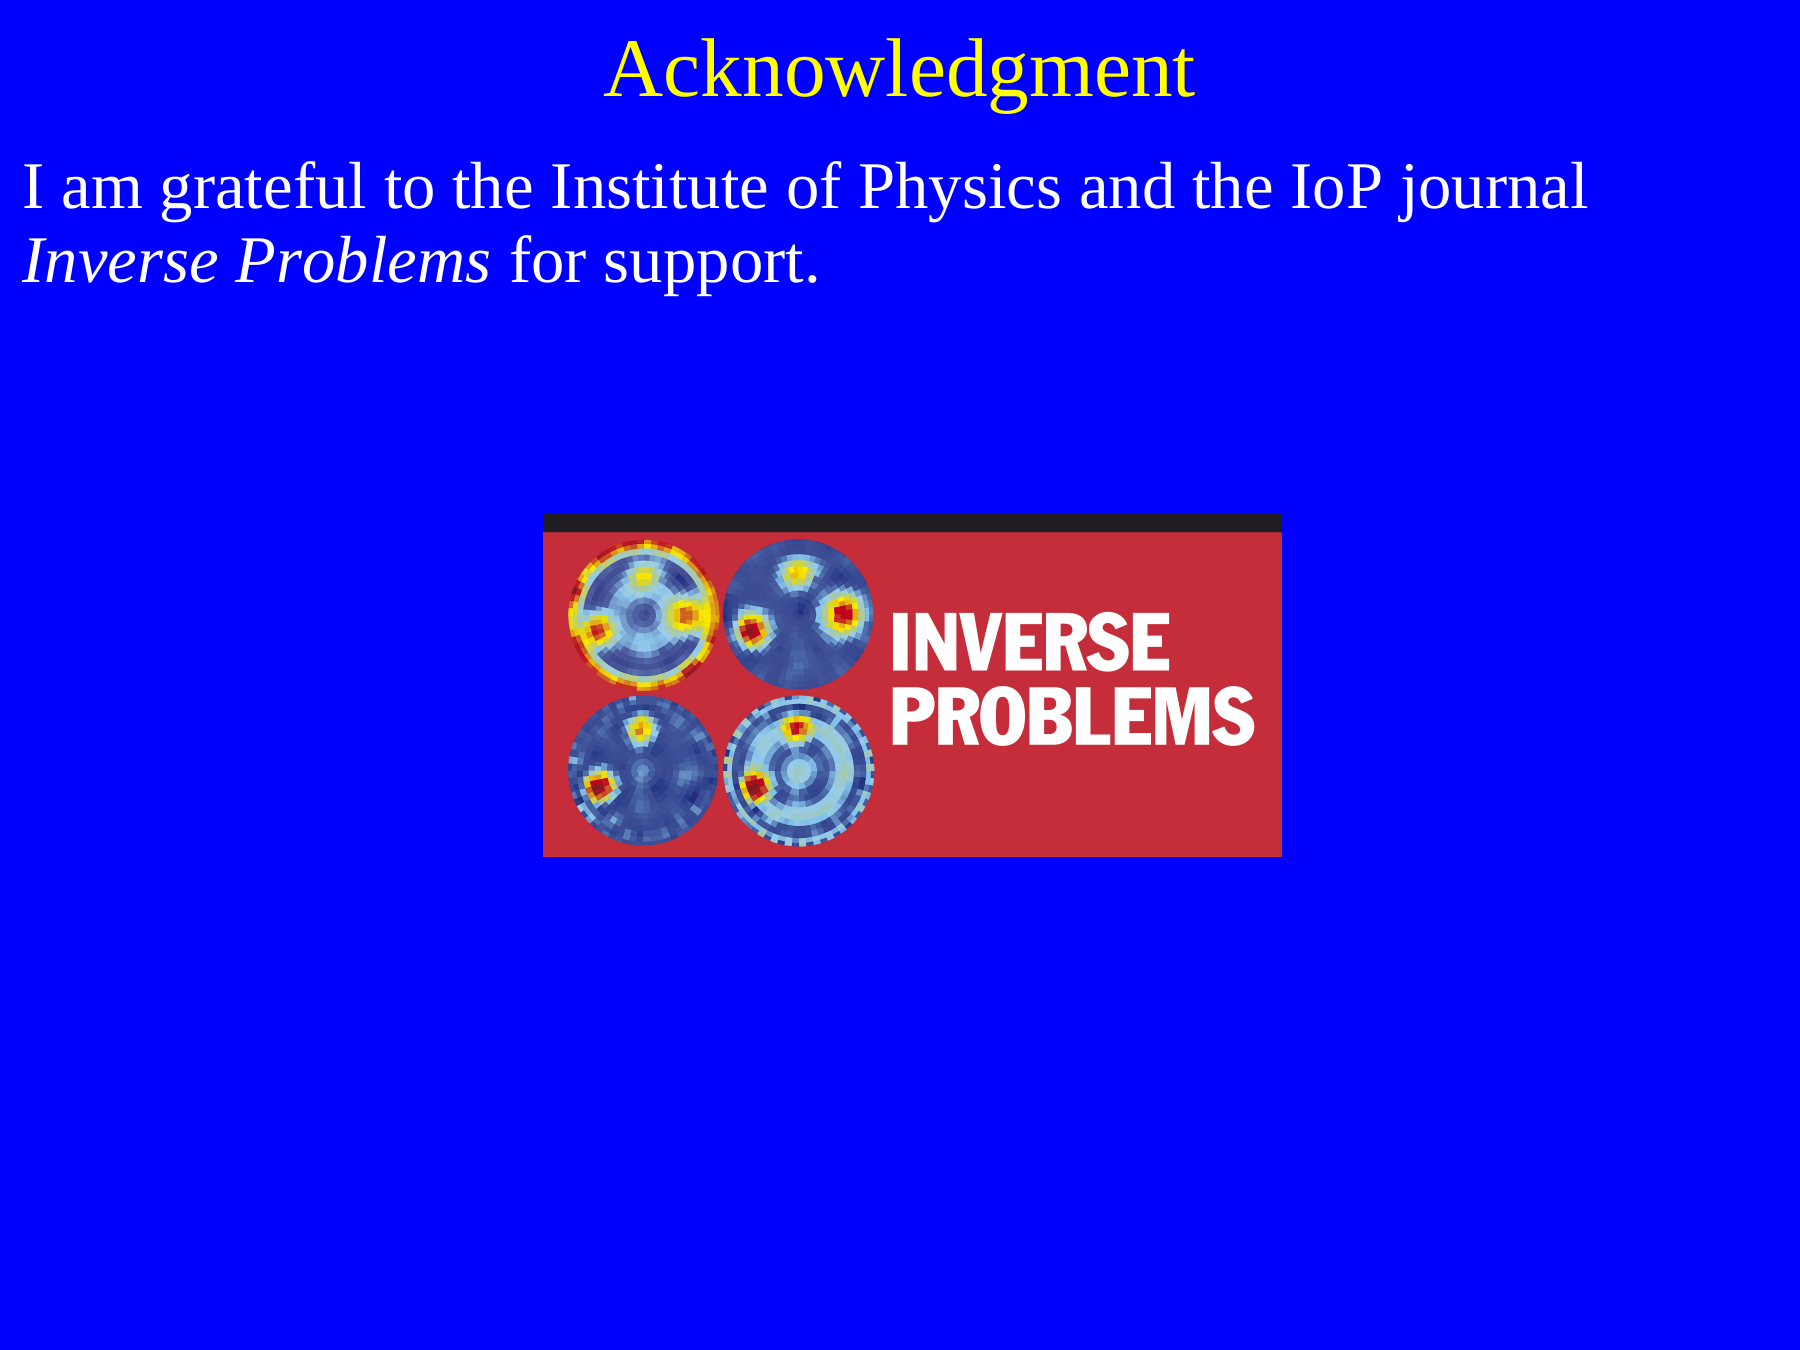

# Acknowledgment
I am grateful to the Institute of Physics and the IoP journal Inverse Problems for support.